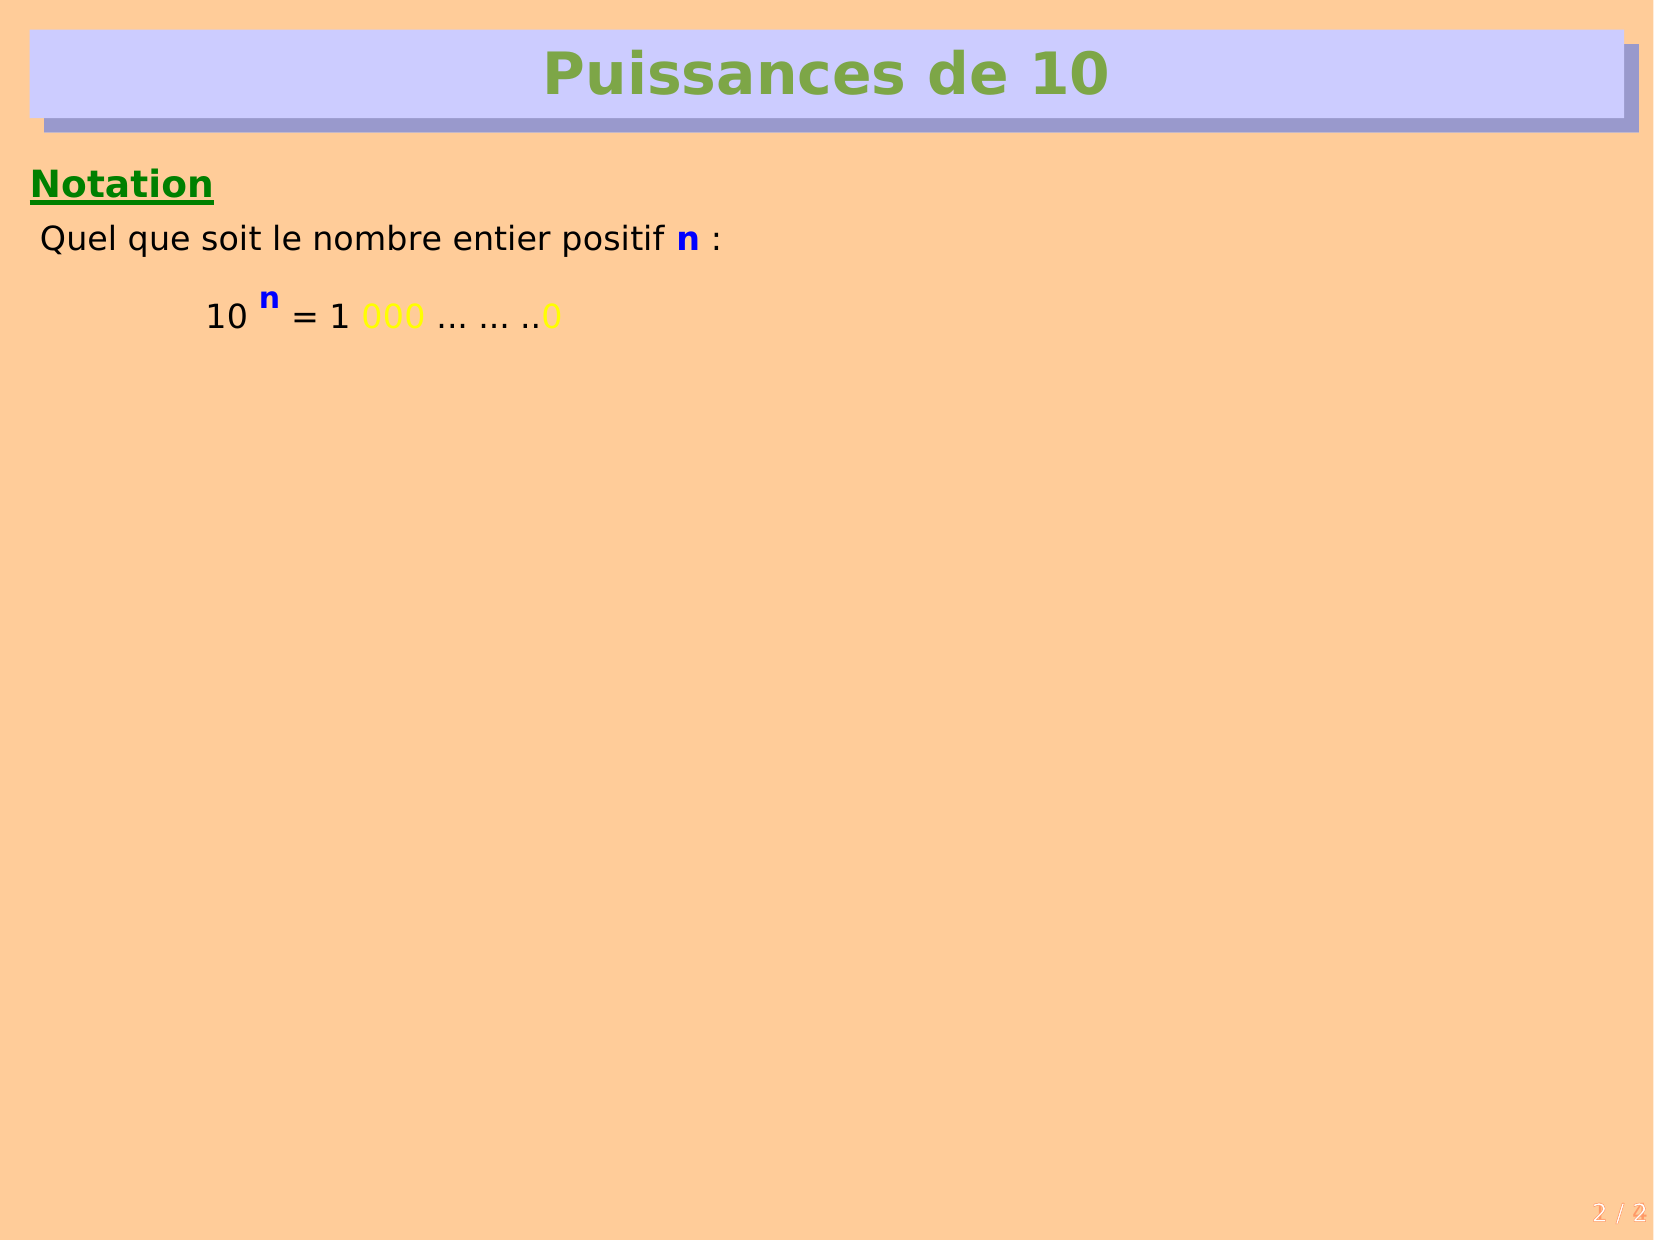

# Puissances de 10
Notation
Quel que soit le nombre entier positif n :
10 n = 1 000 ... ... ..0
1 / 4
2 / 2